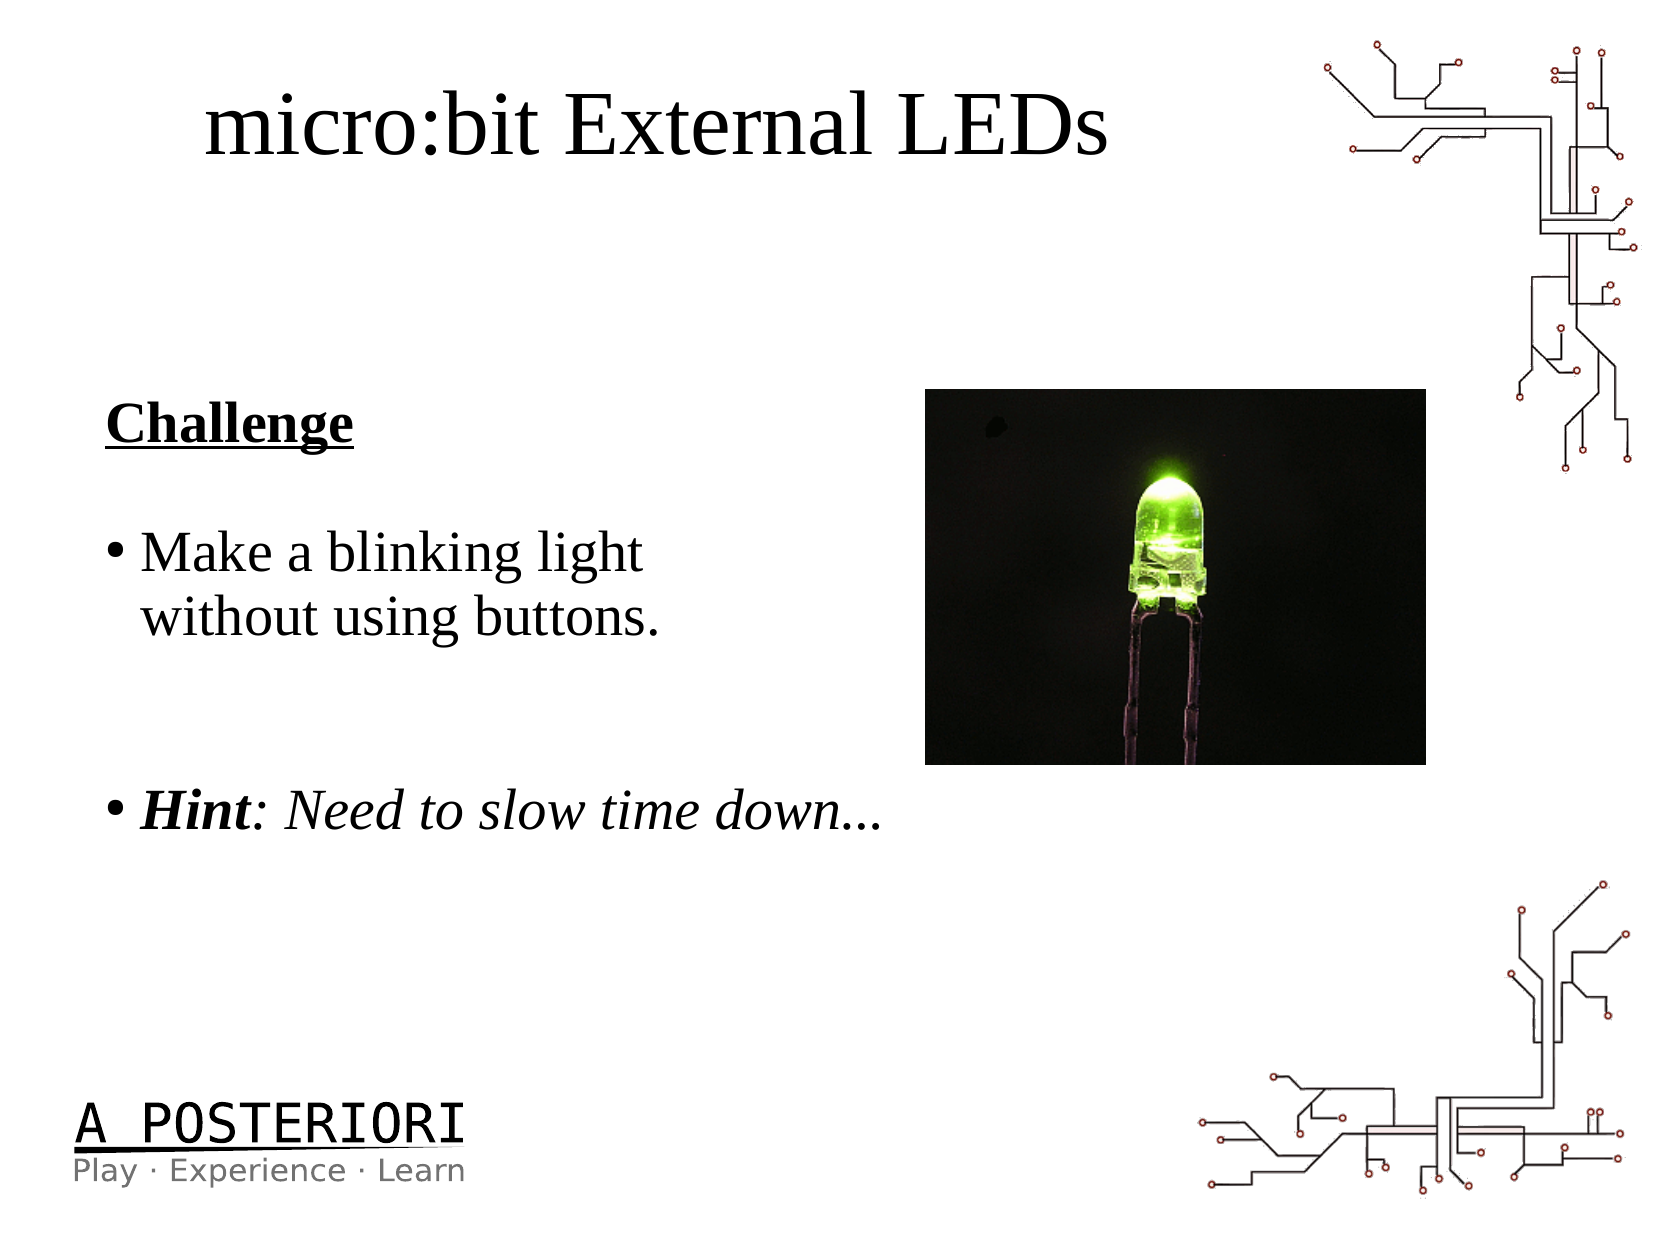

# micro:bit External LEDs
Challenge
Make a blinking light
without using buttons.
Hint: Need to slow time down...